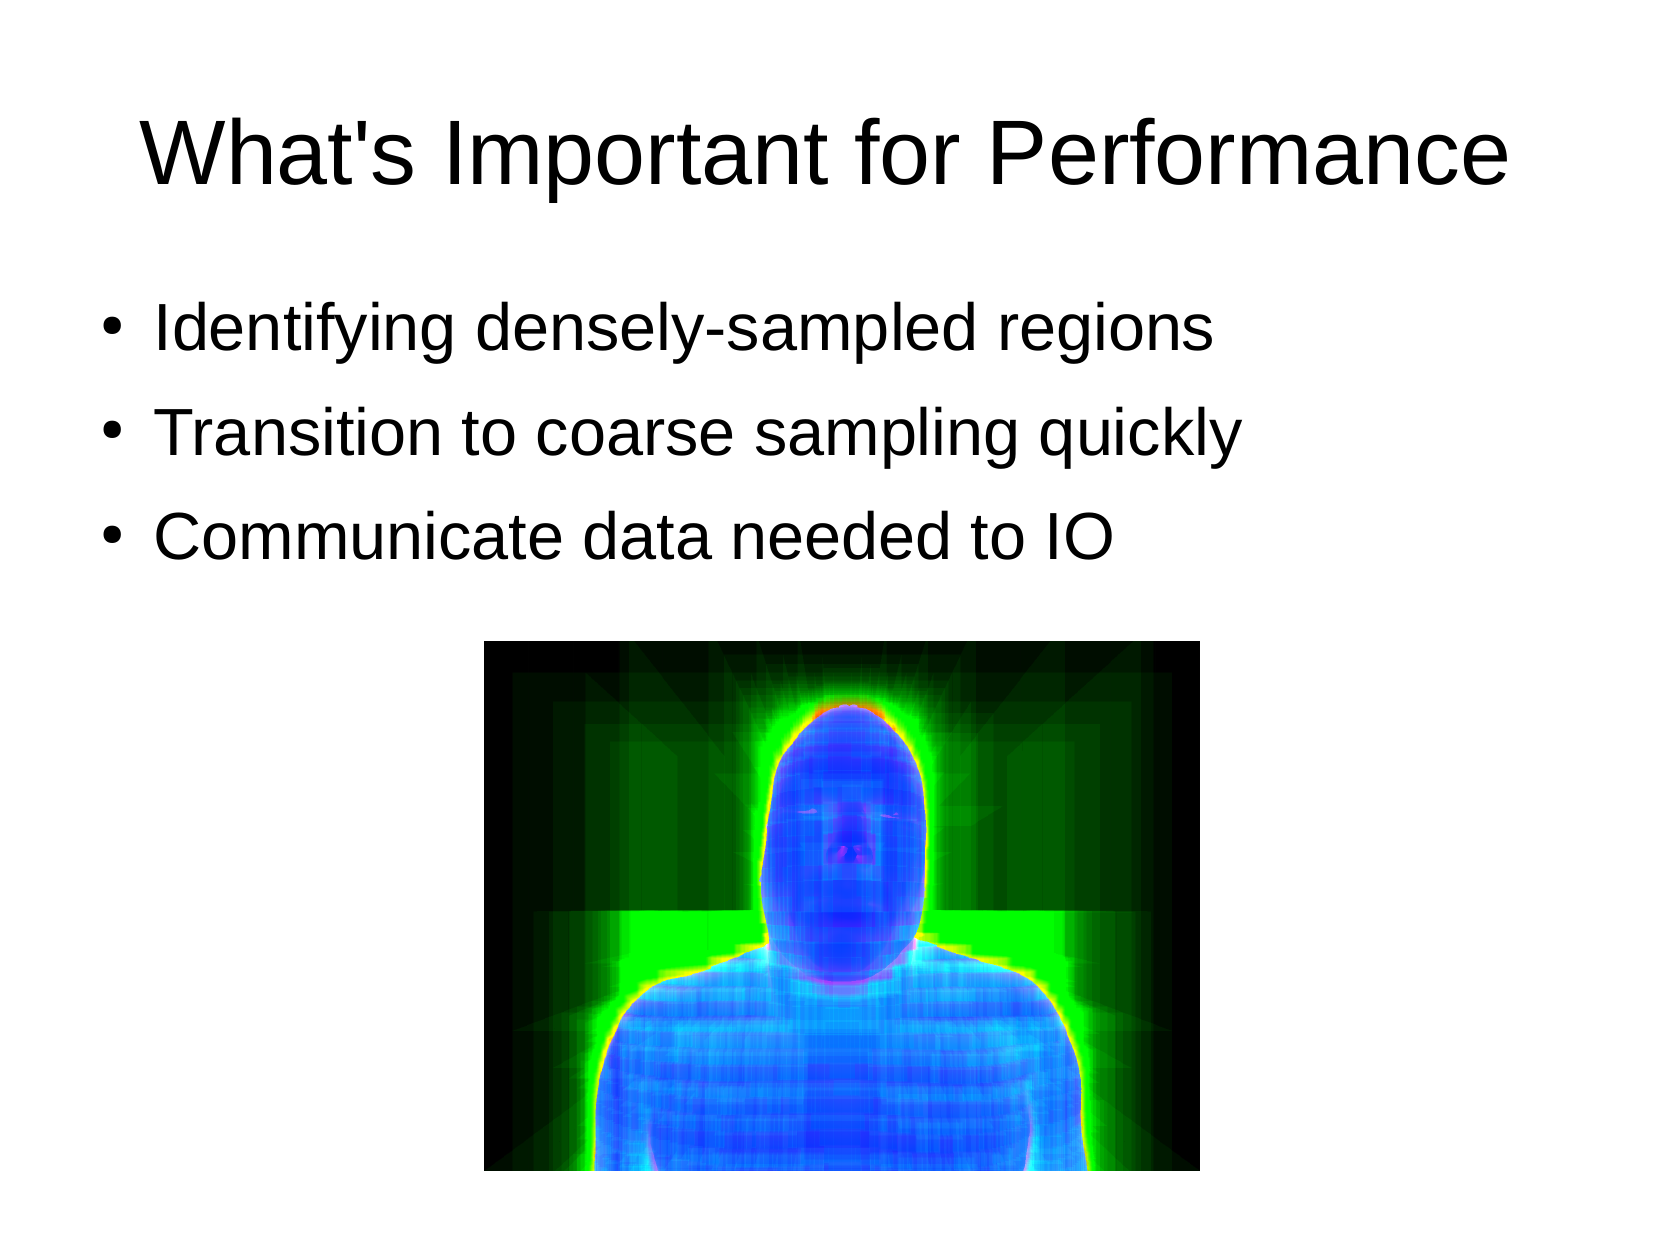

# What's Important for Performance
Identifying densely-sampled regions
Transition to coarse sampling quickly
Communicate data needed to IO